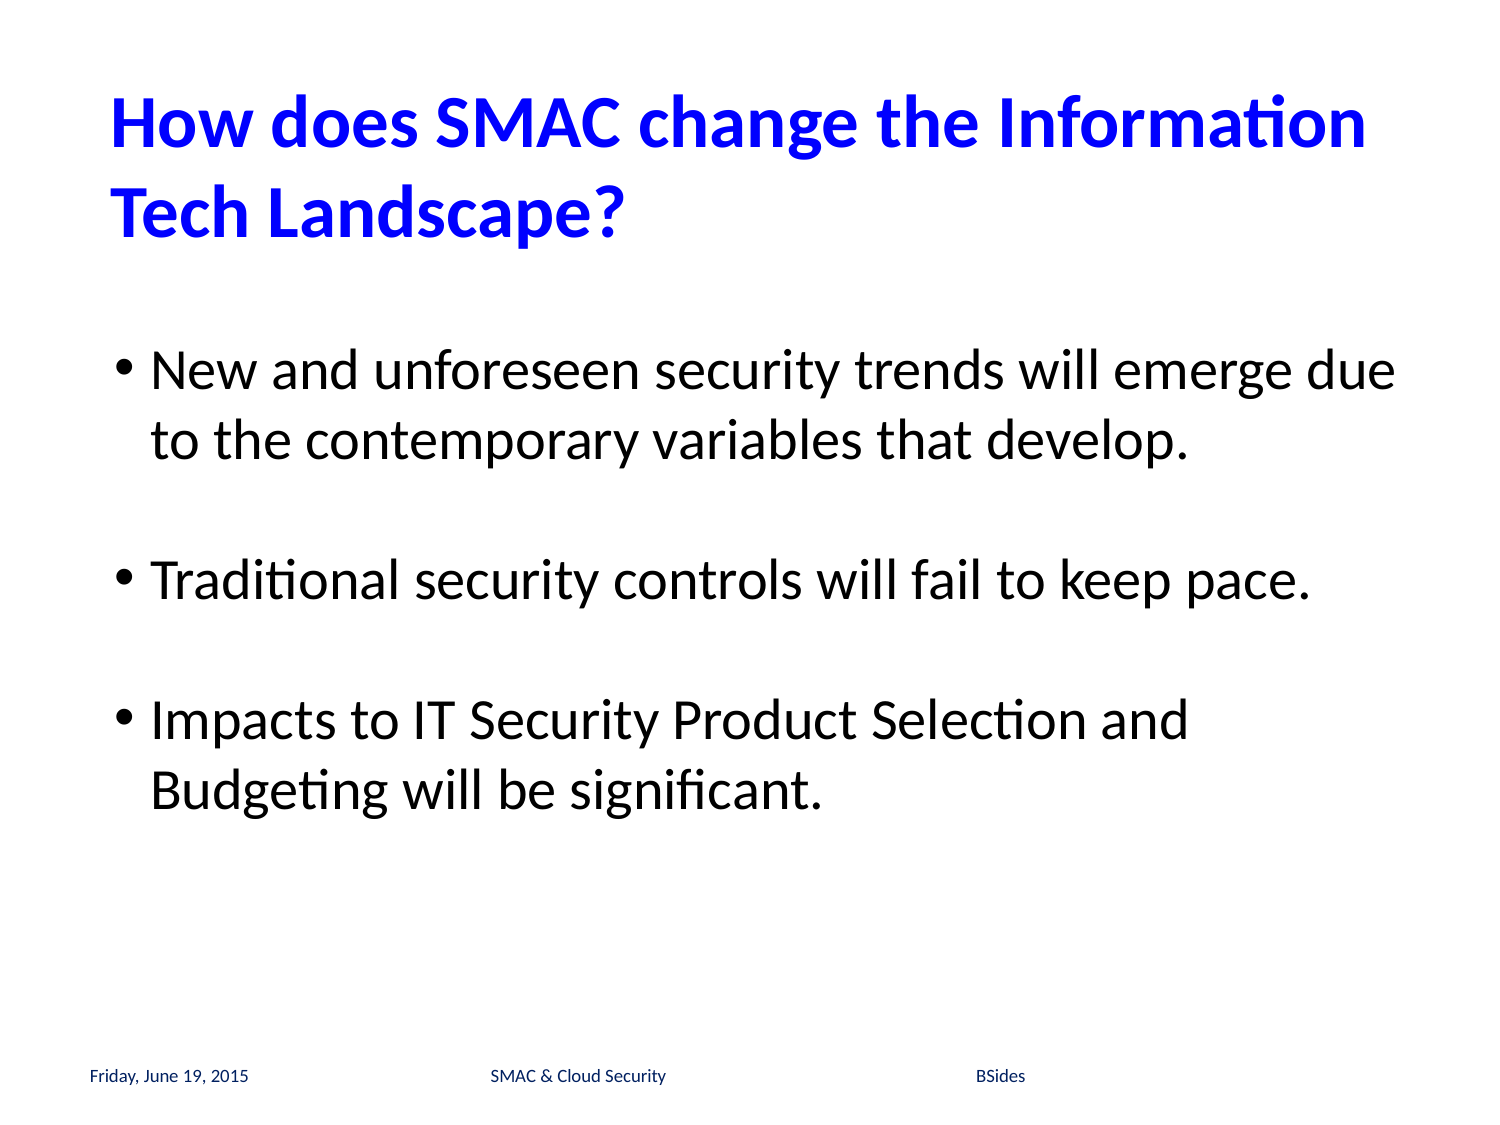

How does SMAC change the Information Tech Landscape?
New and unforeseen security trends will emerge due to the contemporary variables that develop.
Traditional security controls will fail to keep pace.
Impacts to IT Security Product Selection and Budgeting will be significant.
Friday, June 19, 2015 SMAC & Cloud Security BSides